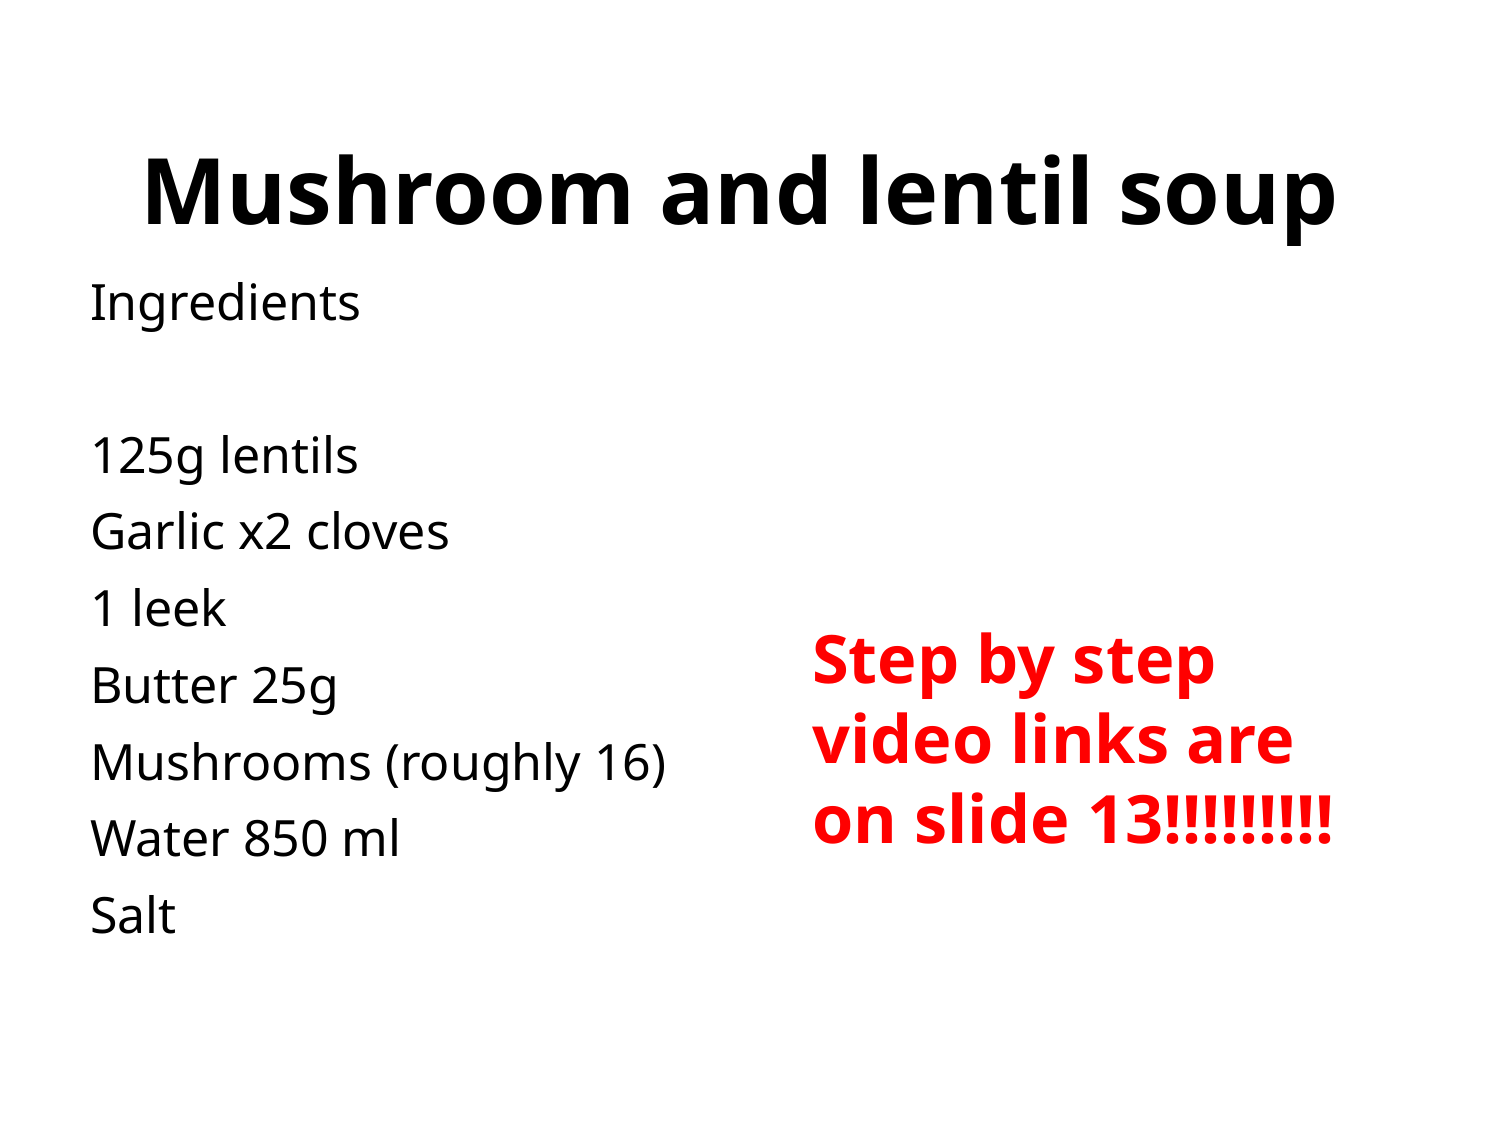

# Mushroom and lentil soup
Ingredients
125g lentils
Garlic x2 cloves
1 leek
Butter 25g
Mushrooms (roughly 16)
Water 850 ml
Salt
Step by step video links are on slide 13!!!!!!!!!